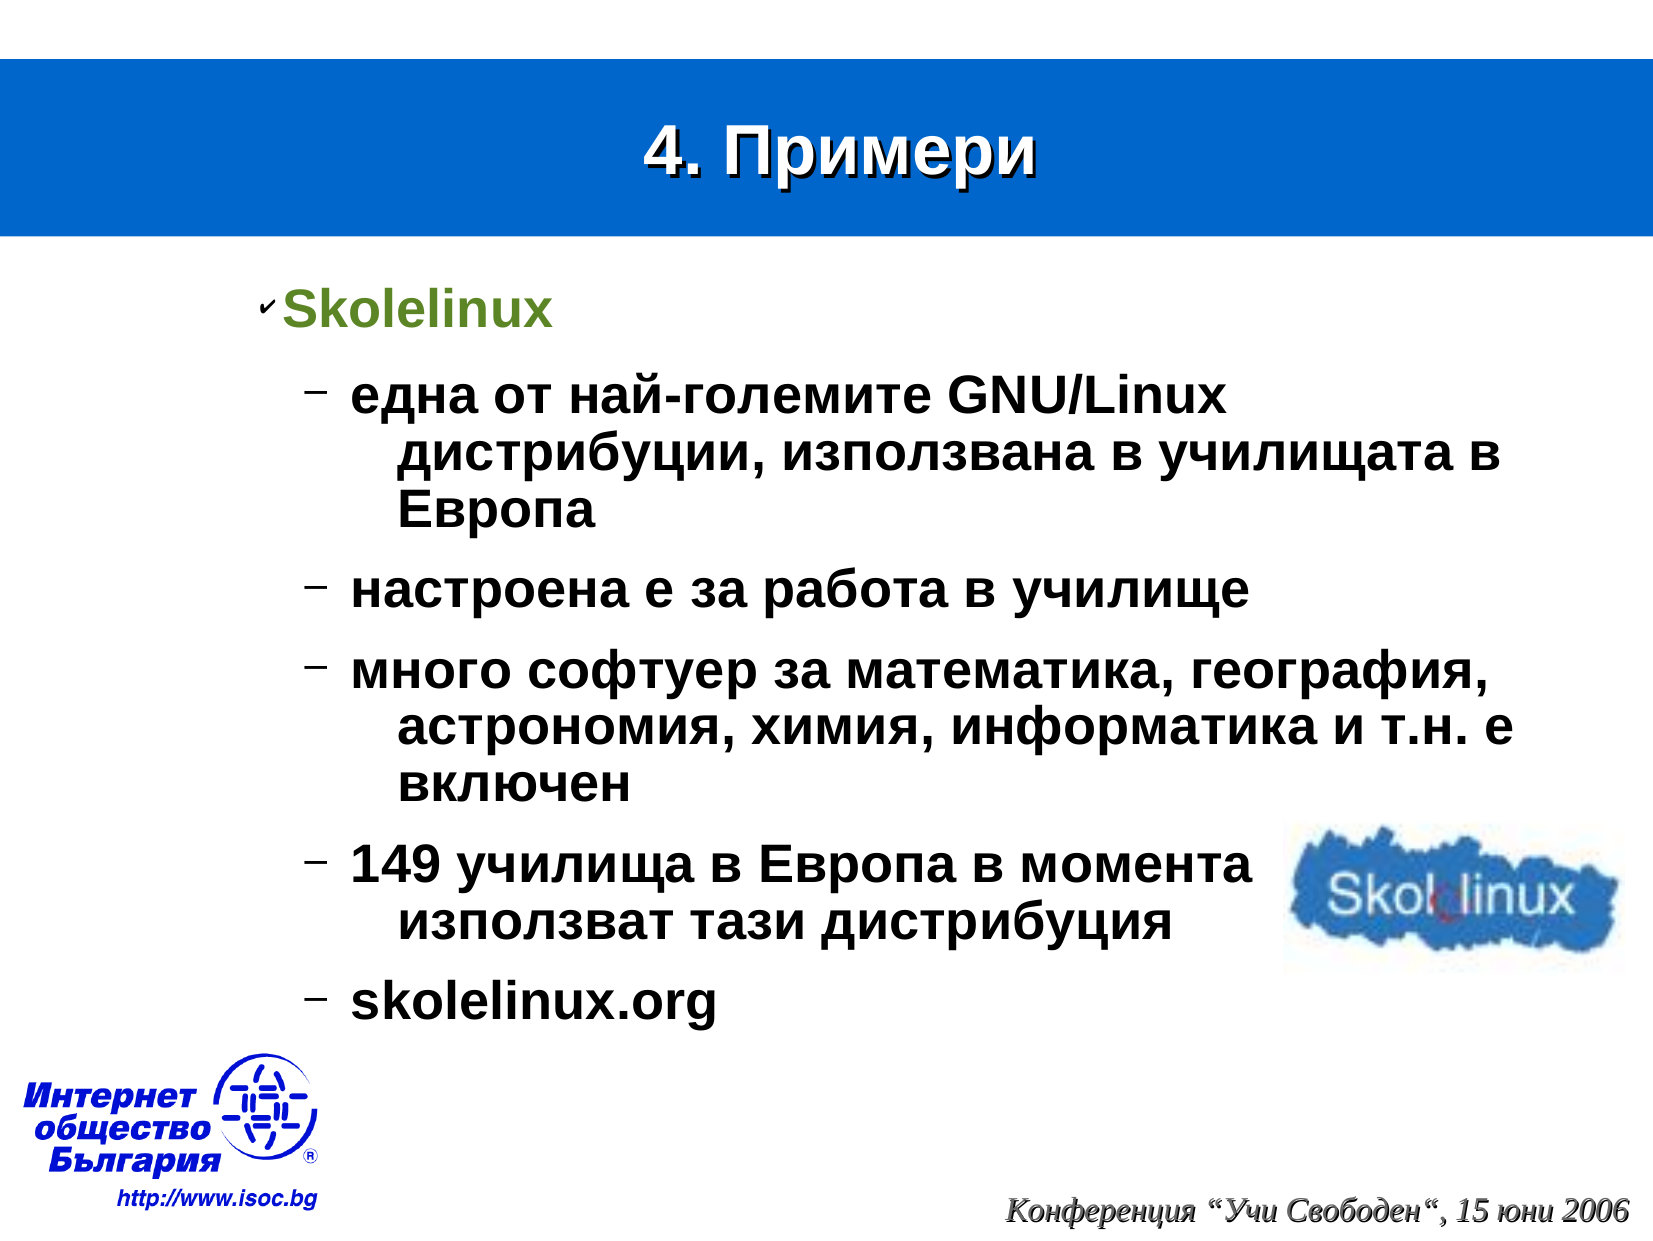

4. Примери
# Skolelinux
една от най-големите GNU/Linux дистрибуции, използвана в училищата в Европа
настроена е за работа в училище
много софтуер за математика, география, астрономия, химия, информатика и т.н. е включен
149 училища в Европа в момента използват тази дистрибуция
skolelinux.org